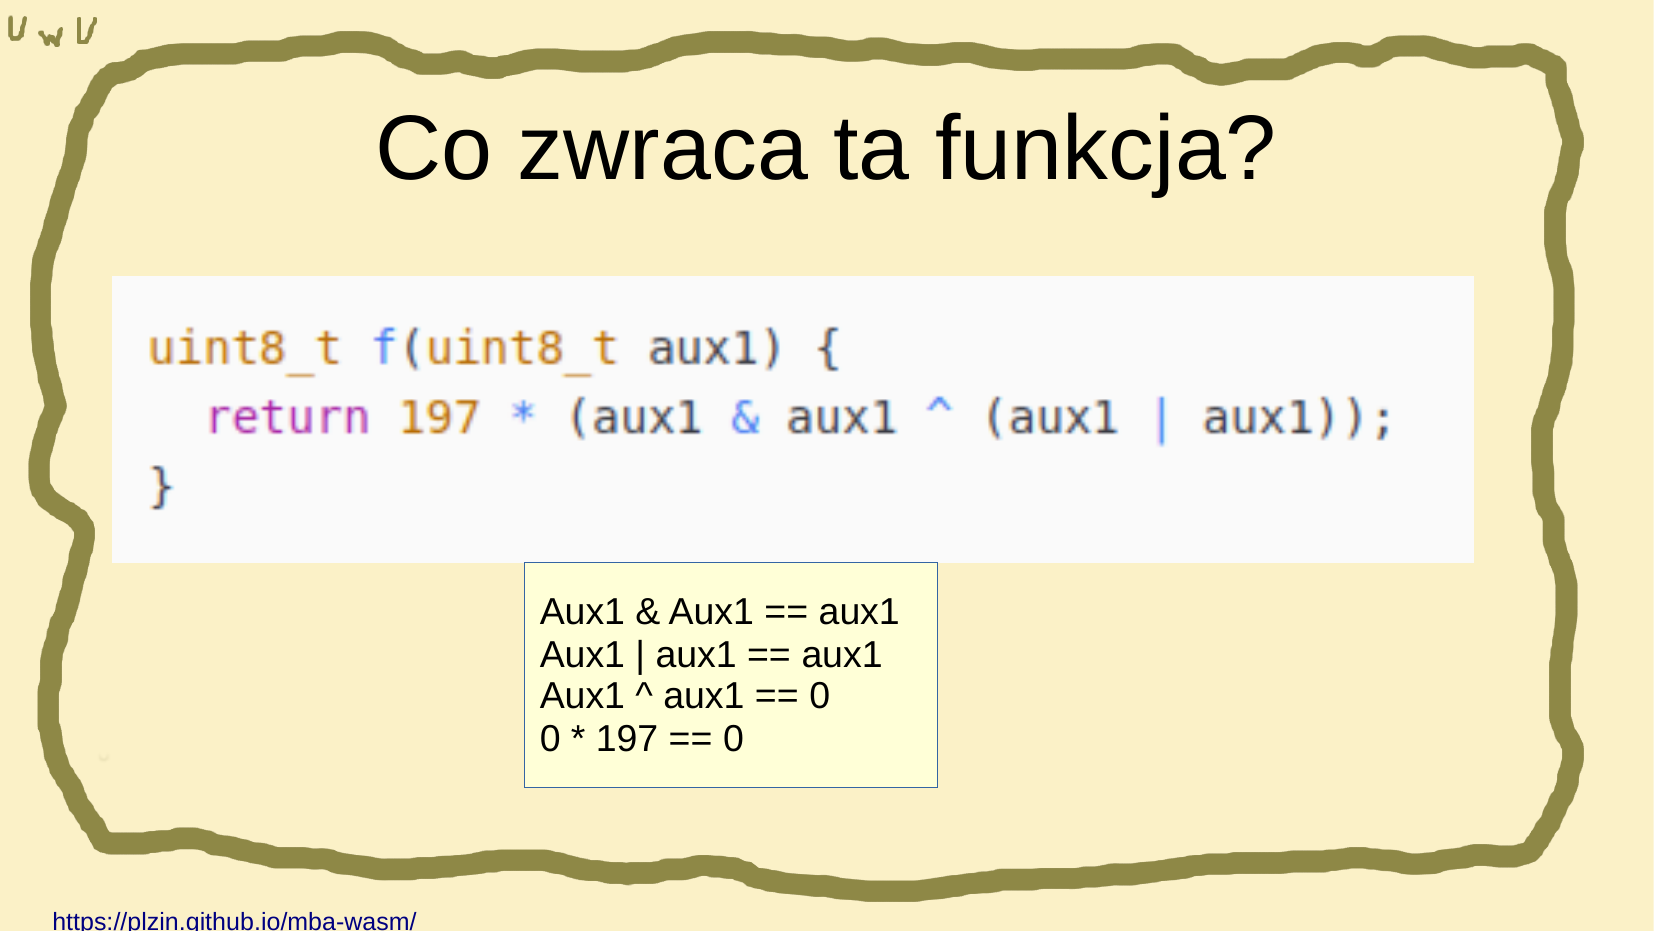

# Co zwraca ta funkcja?
Aux1 & Aux1 == aux1
Aux1 | aux1 == aux1
Aux1 ^ aux1 == 0
0 * 197 == 0
https://plzin.github.io/mba-wasm/